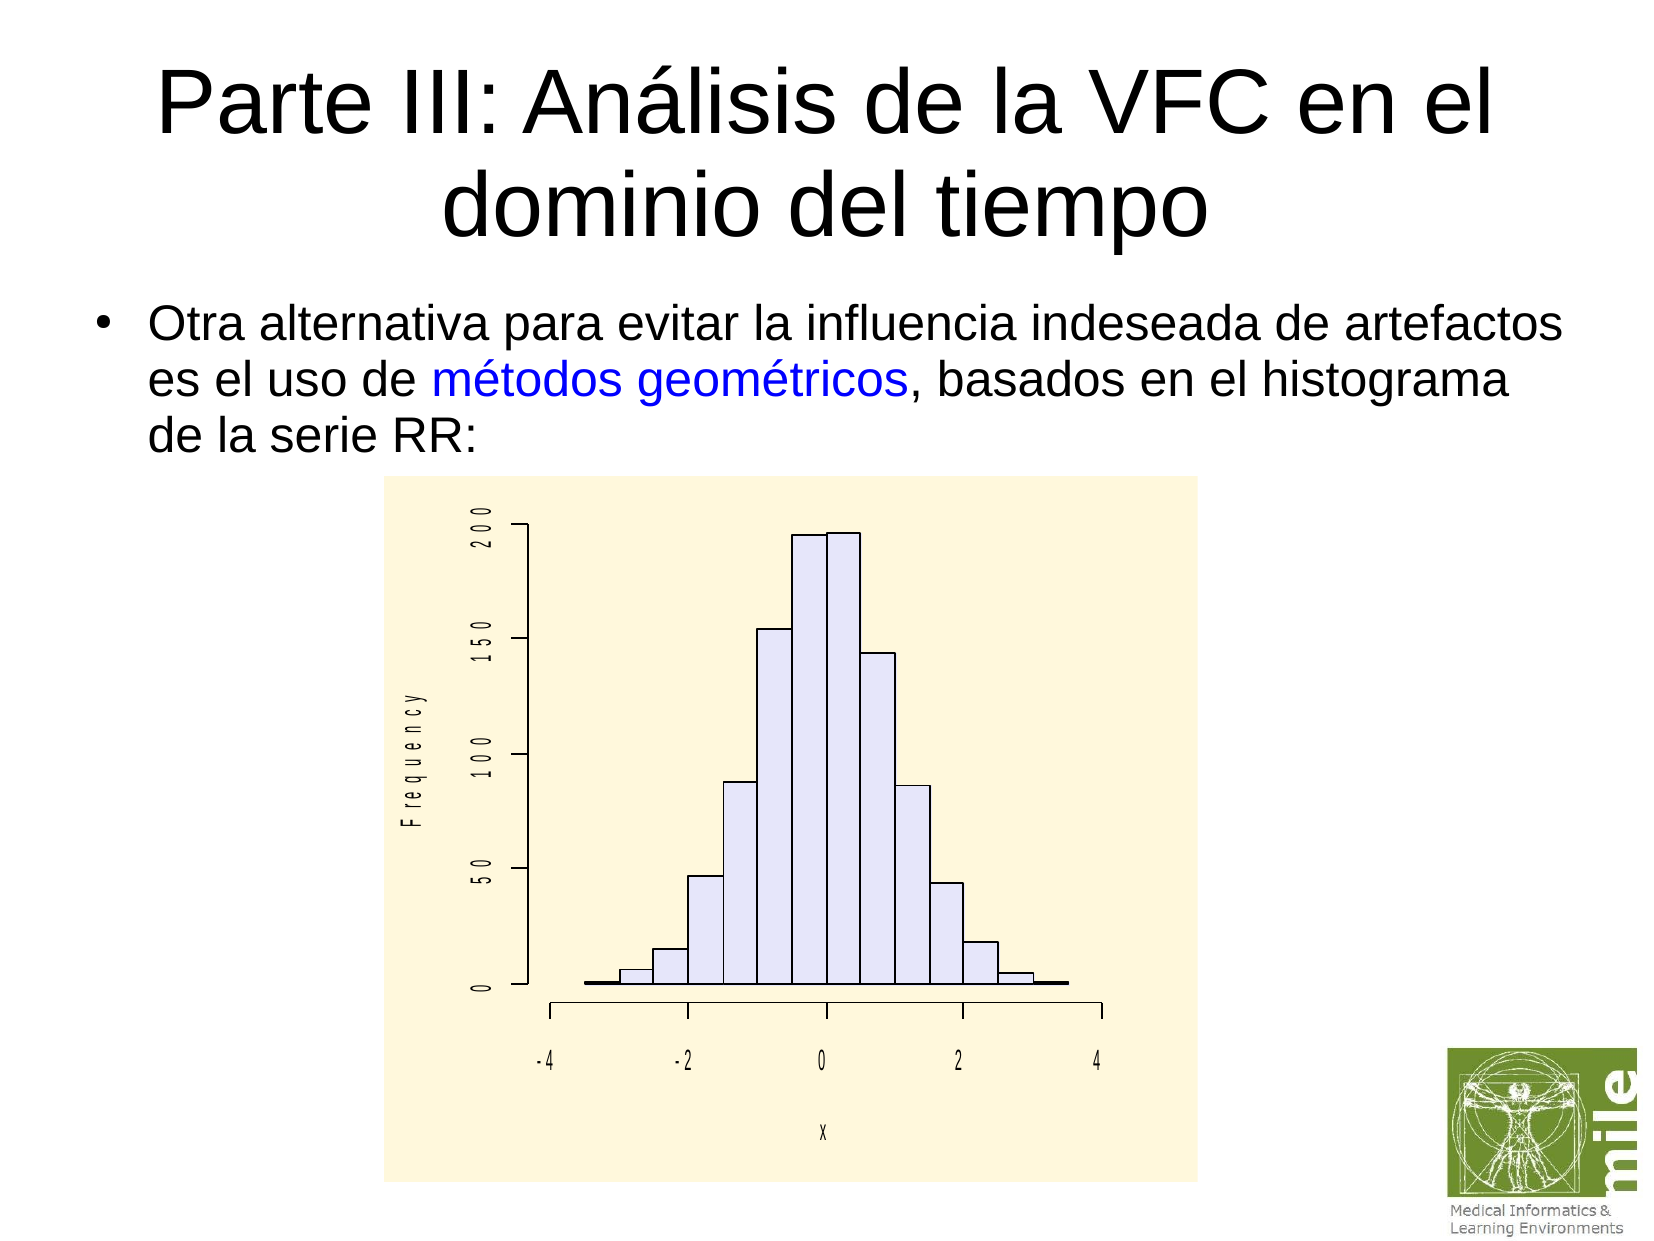

# Parte III: Análisis de la VFC en el dominio del tiempo
Otra alternativa para evitar la influencia indeseada de artefactos es el uso de métodos geométricos, basados en el histograma de la serie RR: